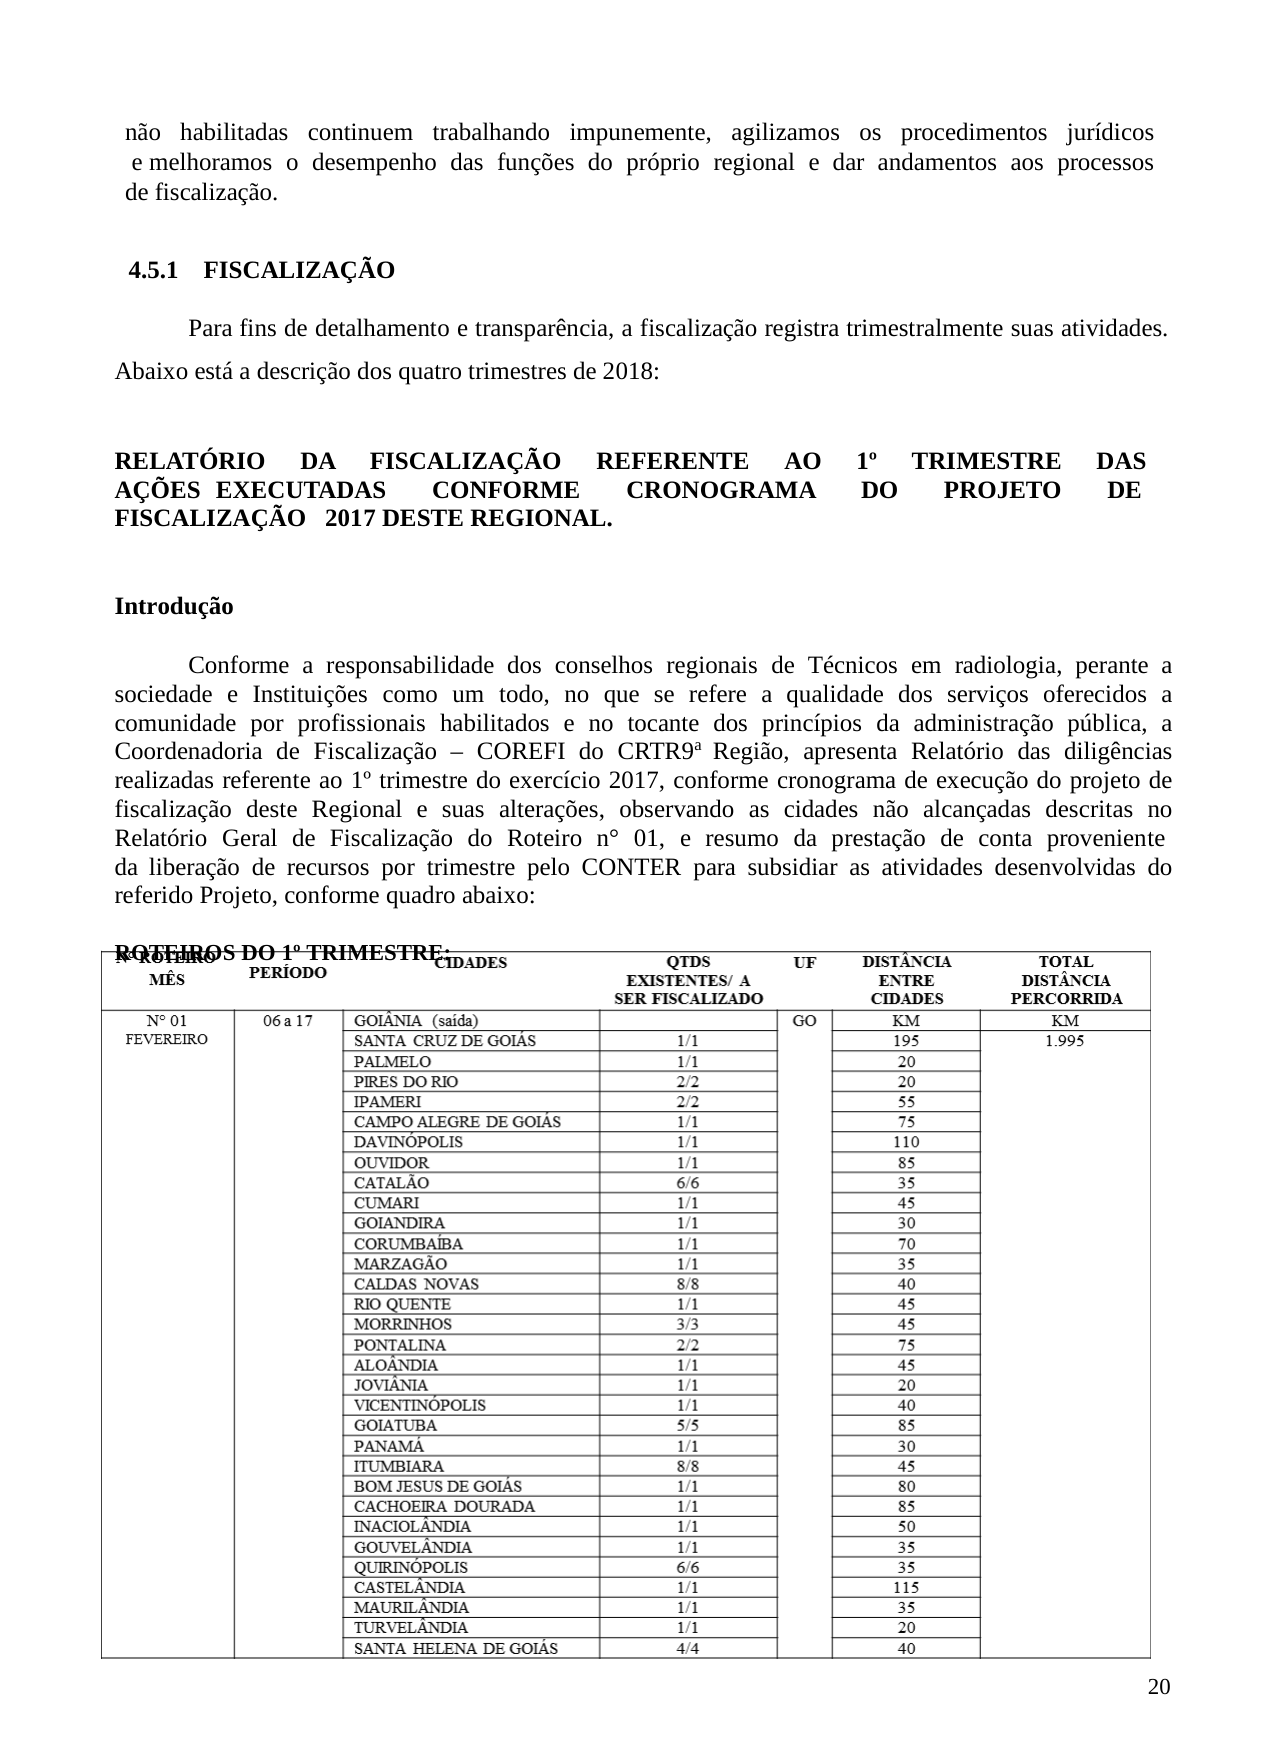

não habilitadas continuem trabalhando impunemente, agilizamos os procedimentos jurídicos e melhoramos o desempenho das funções do próprio regional e dar andamentos aos processos de fiscalização.
4.5.1 FISCALIZAÇÃO
Para fins de detalhamento e transparência, a fiscalização registra trimestralmente suas atividades.
Abaixo está a descrição dos quatro trimestres de 2018:
RELATÓRIO DA FISCALIZAÇÃO REFERENTE AO 1º TRIMESTRE DAS AÇÕES EXECUTADAS CONFORME CRONOGRAMA DO PROJETO DE FISCALIZAÇÃO 2017 DESTE REGIONAL.
Introdução
Conforme a responsabilidade dos conselhos regionais de Técnicos em radiologia, perante a sociedade e Instituições como um todo, no que se refere a qualidade dos serviços oferecidos a comunidade por profissionais habilitados e no tocante dos princípios da administração pública, a Coordenadoria de Fiscalização – COREFI do CRTR9a Região, apresenta Relatório das diligências realizadas referente ao 1º trimestre do exercício 2017, conforme cronograma de execução do projeto de fiscalização deste Regional e suas alterações, observando as cidades não alcançadas descritas no Relatório Geral de Fiscalização do Roteiro n° 01, e resumo da prestação de conta proveniente da liberação de recursos por trimestre pelo CONTER para subsidiar as atividades desenvolvidas do referido Projeto, conforme quadro abaixo:
ROTEIROS DO 1º TRIMESTRE:
20